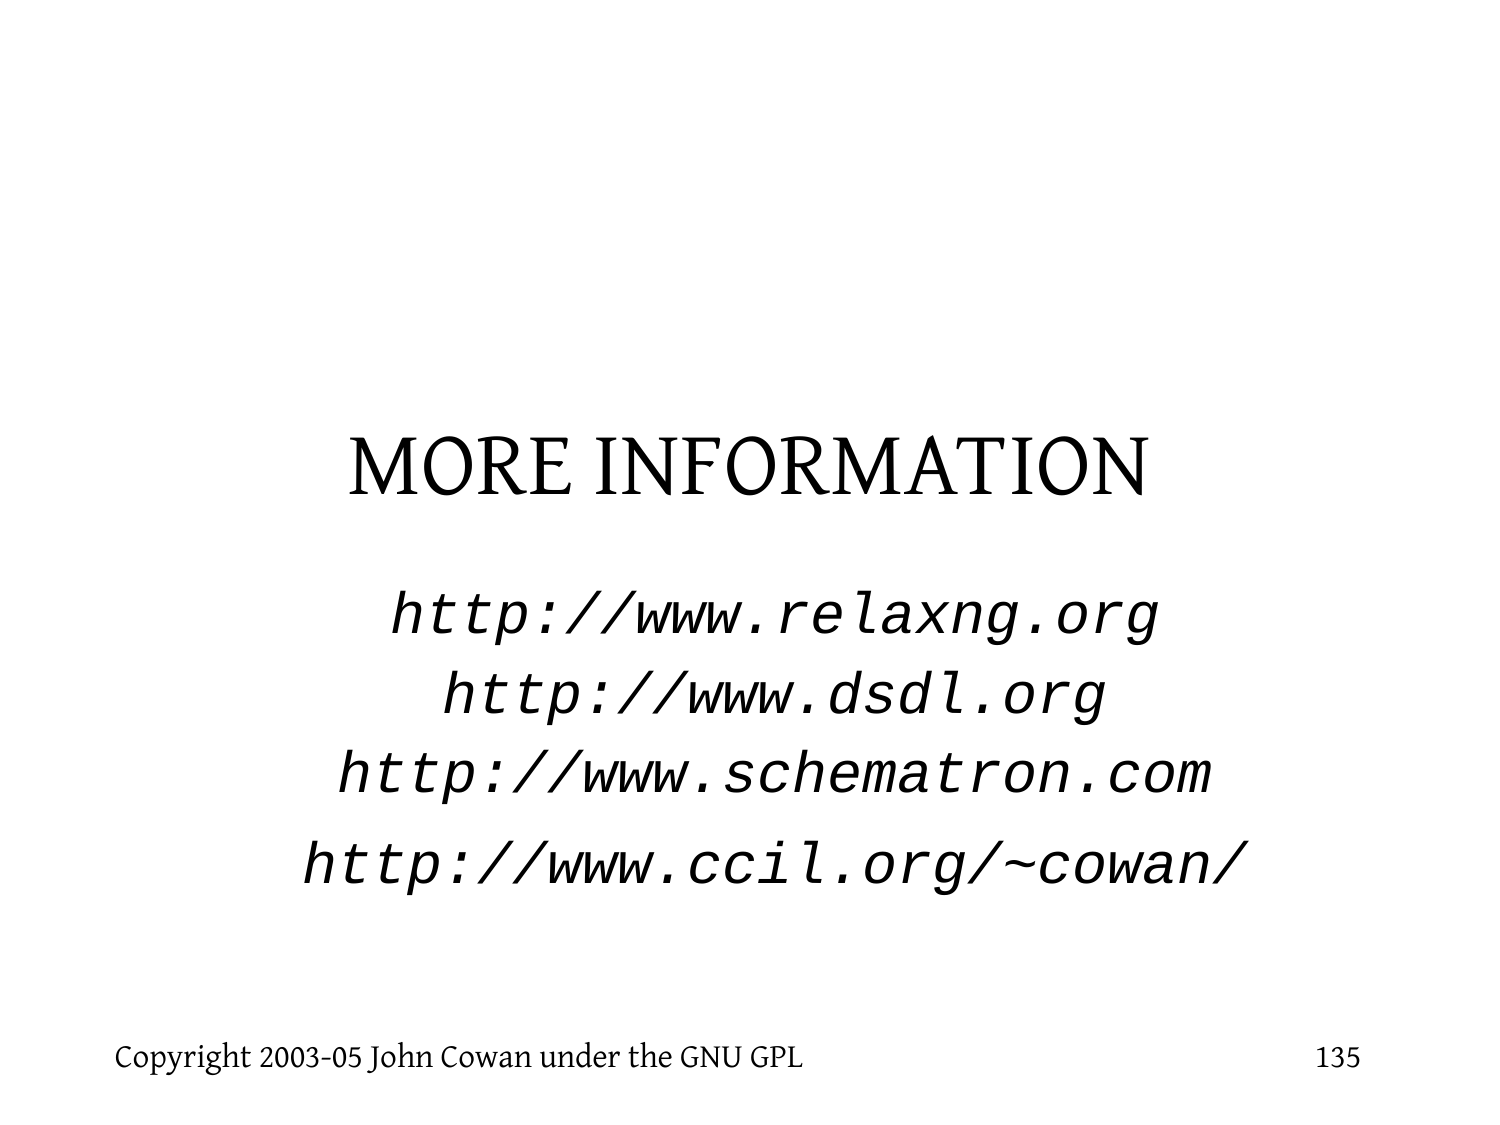

# MORE INFORMATION
http://www.relaxng.org
http://www.dsdl.org
http://www.schematron.com
http://www.ccil.org/~cowan/